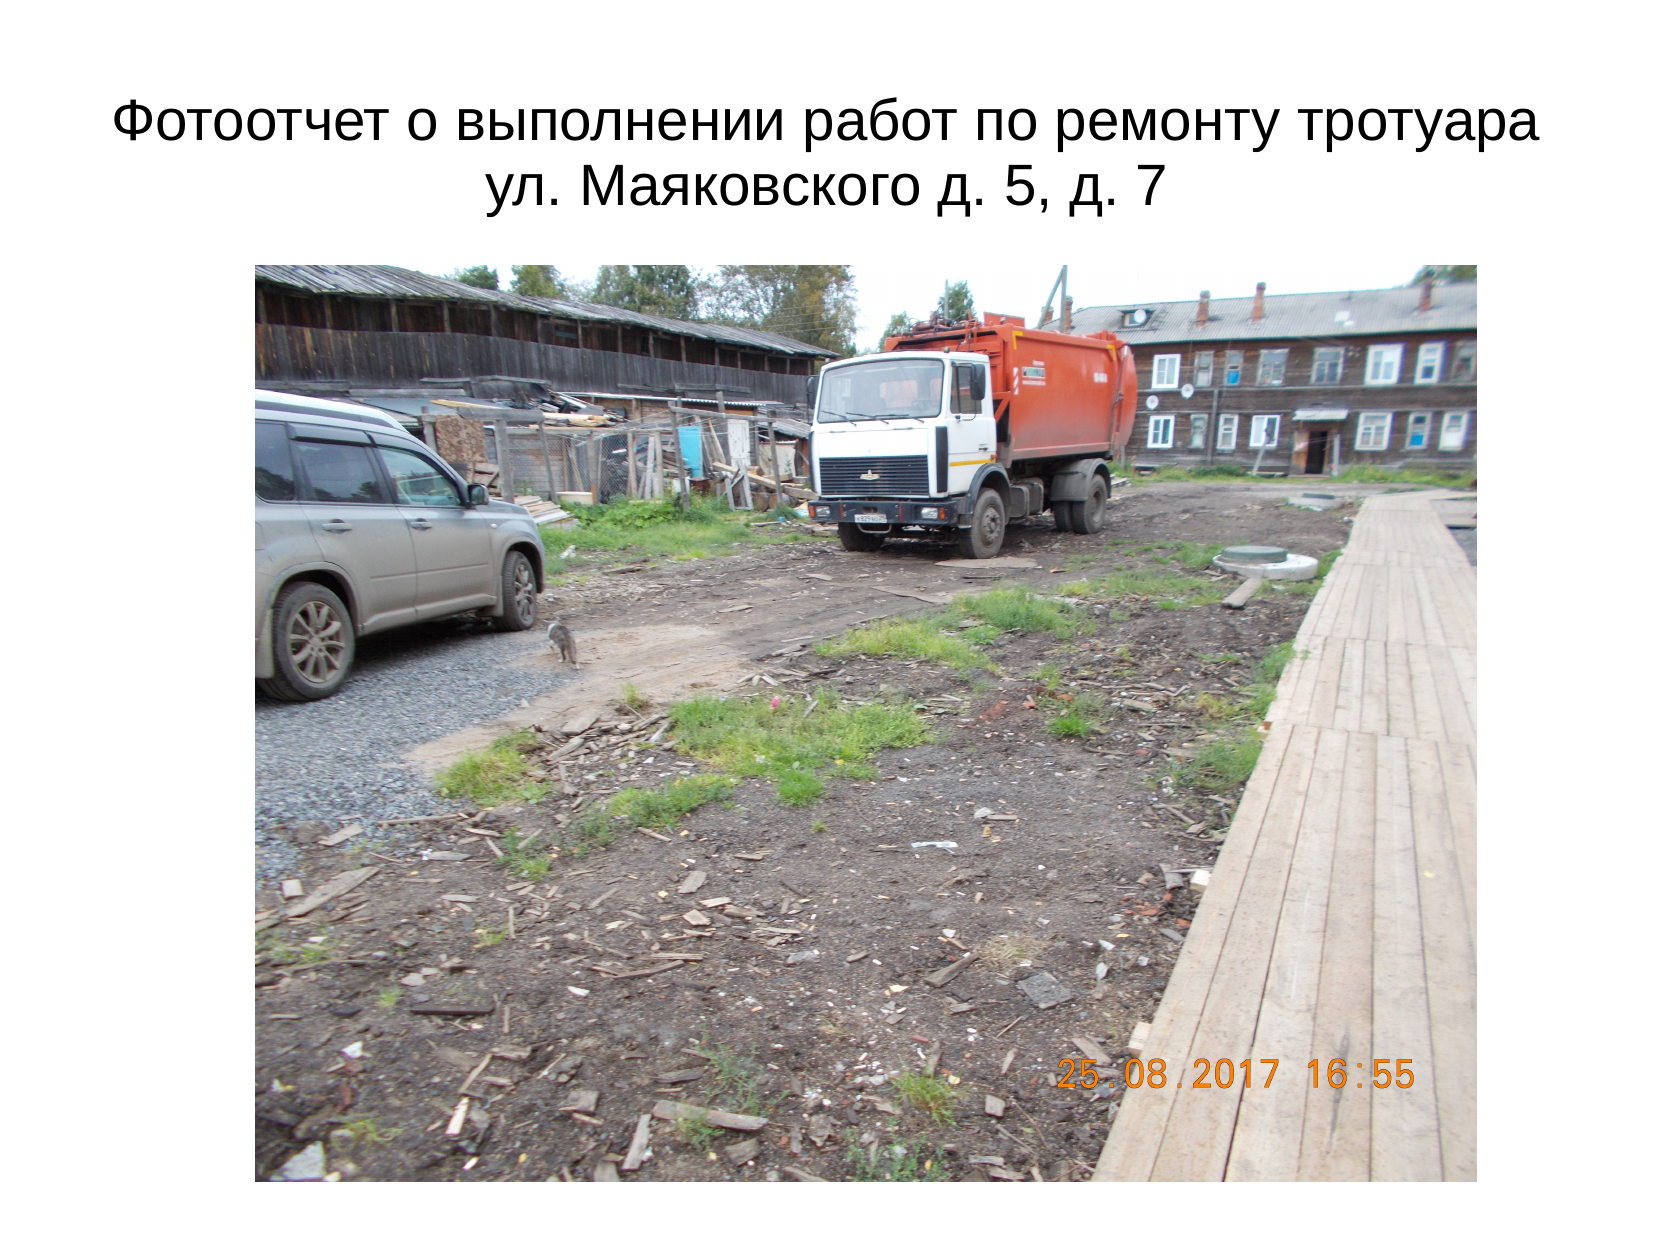

# Фотоотчет о выполнении работ по ремонту тротуара ул. Маяковского д. 5, д. 7